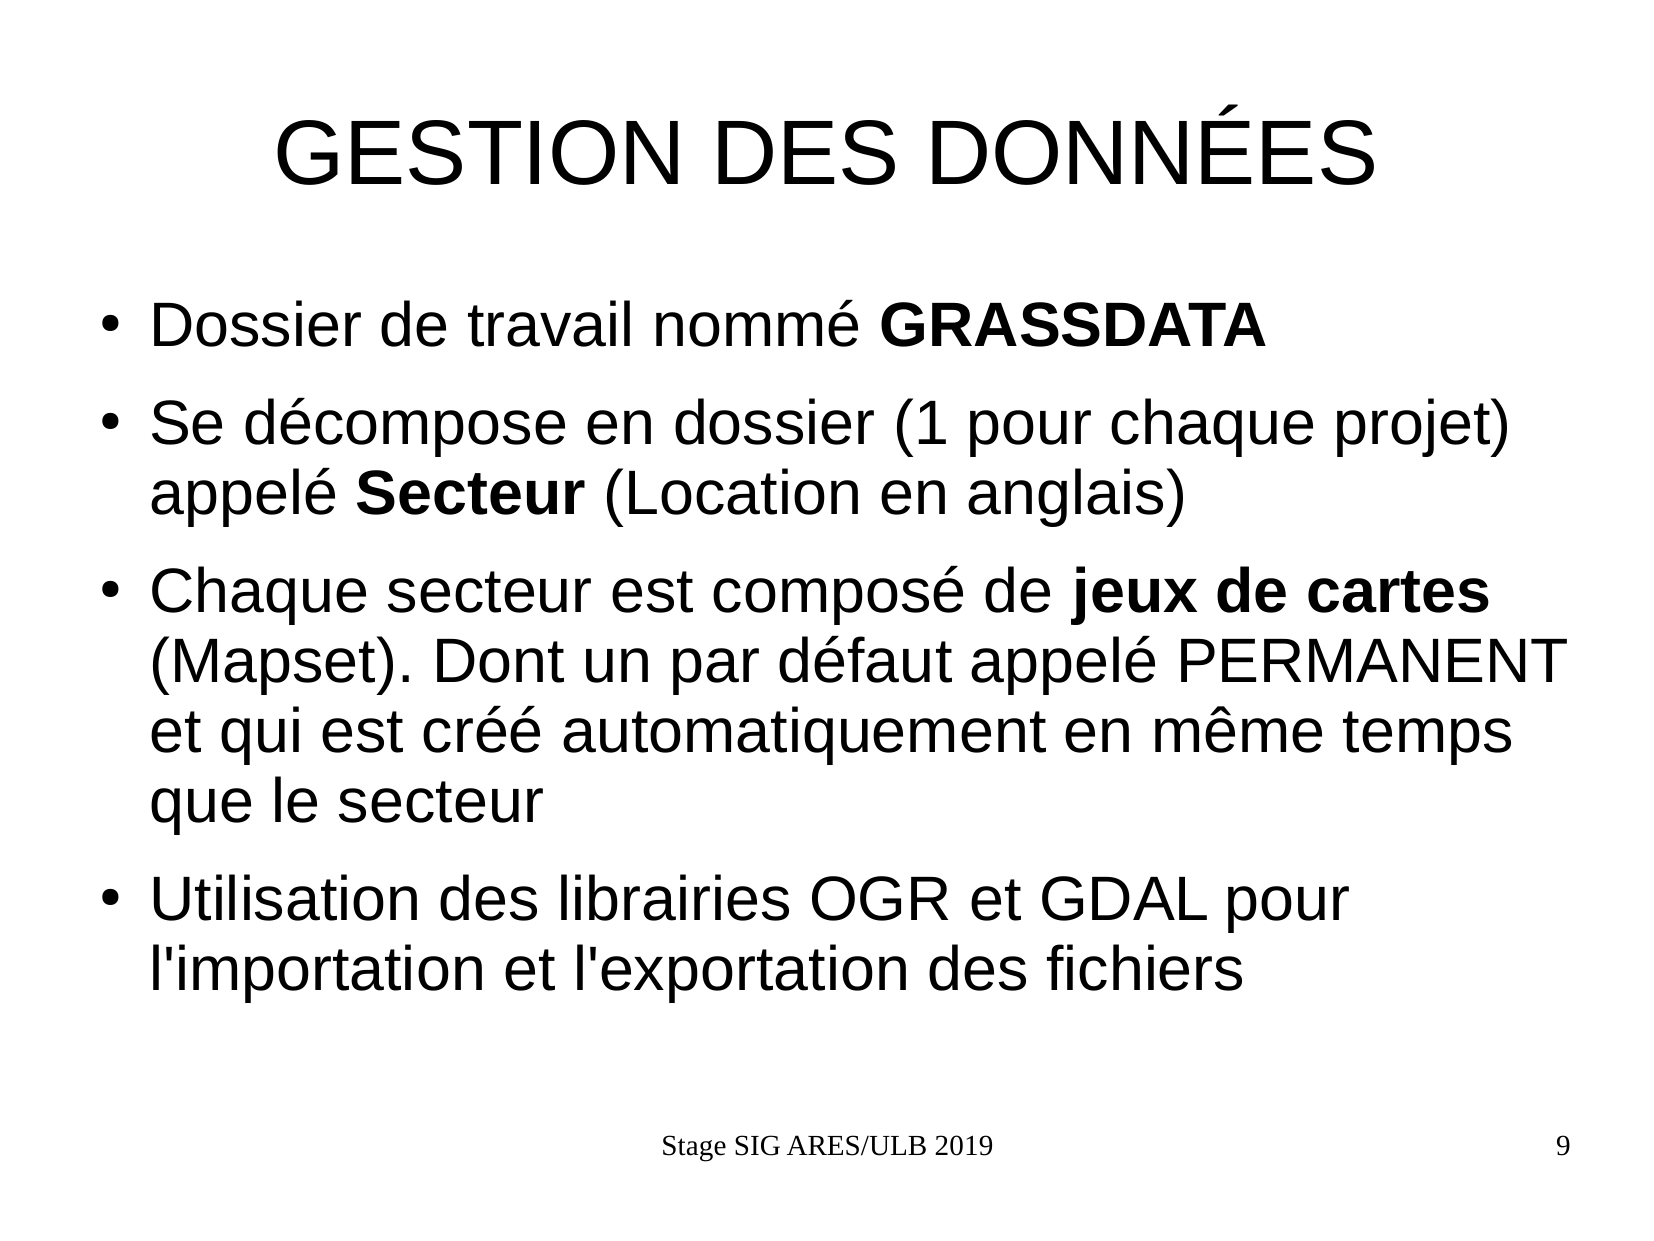

# GESTION DES DONNÉES
Dossier de travail nommé GRASSDATA
Se décompose en dossier (1 pour chaque projet) appelé Secteur (Location en anglais)
Chaque secteur est composé de jeux de cartes (Mapset). Dont un par défaut appelé PERMANENT et qui est créé automatiquement en même temps que le secteur
Utilisation des librairies OGR et GDAL pour l'importation et l'exportation des fichiers
Stage SIG ARES/ULB 2019
9